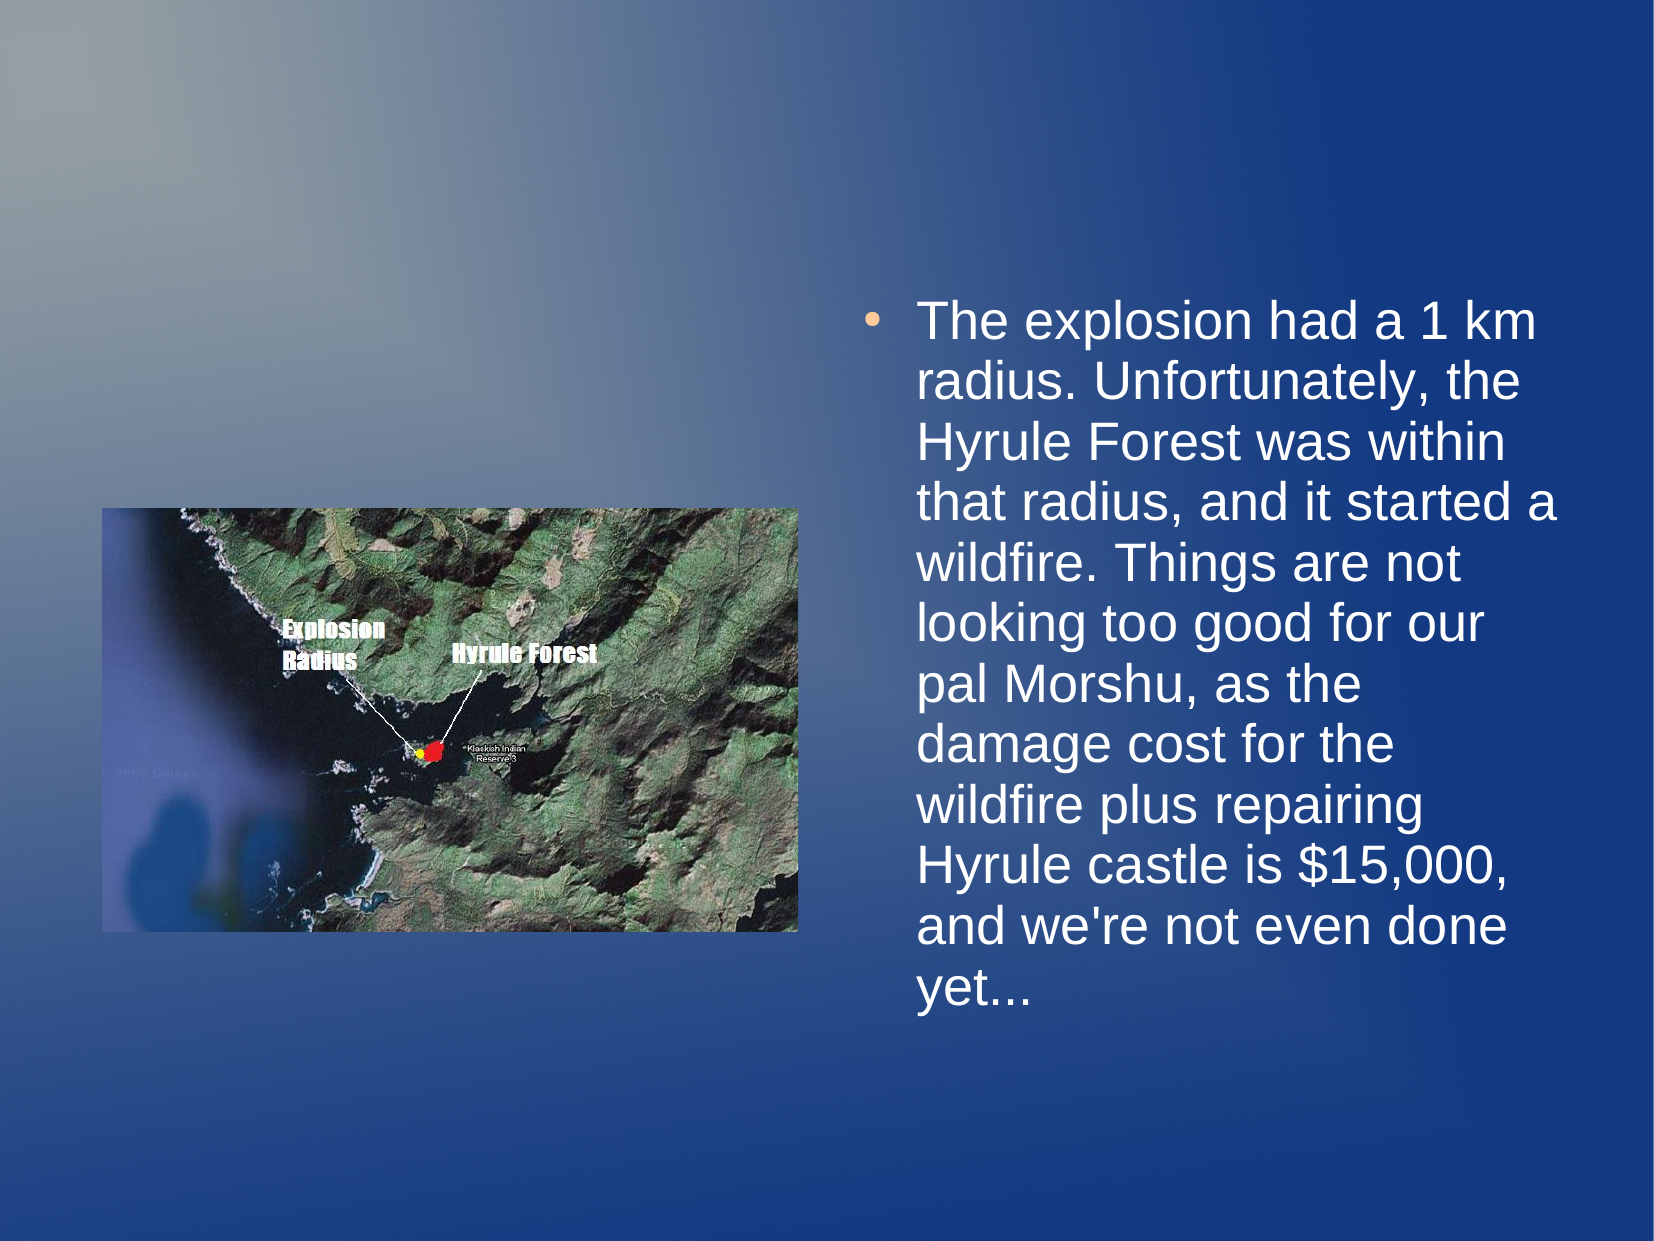

#
The explosion had a 1 km radius. Unfortunately, the Hyrule Forest was within that radius, and it started a wildfire. Things are not looking too good for our pal Morshu, as the damage cost for the wildfire plus repairing Hyrule castle is $15,000, and we're not even done yet...